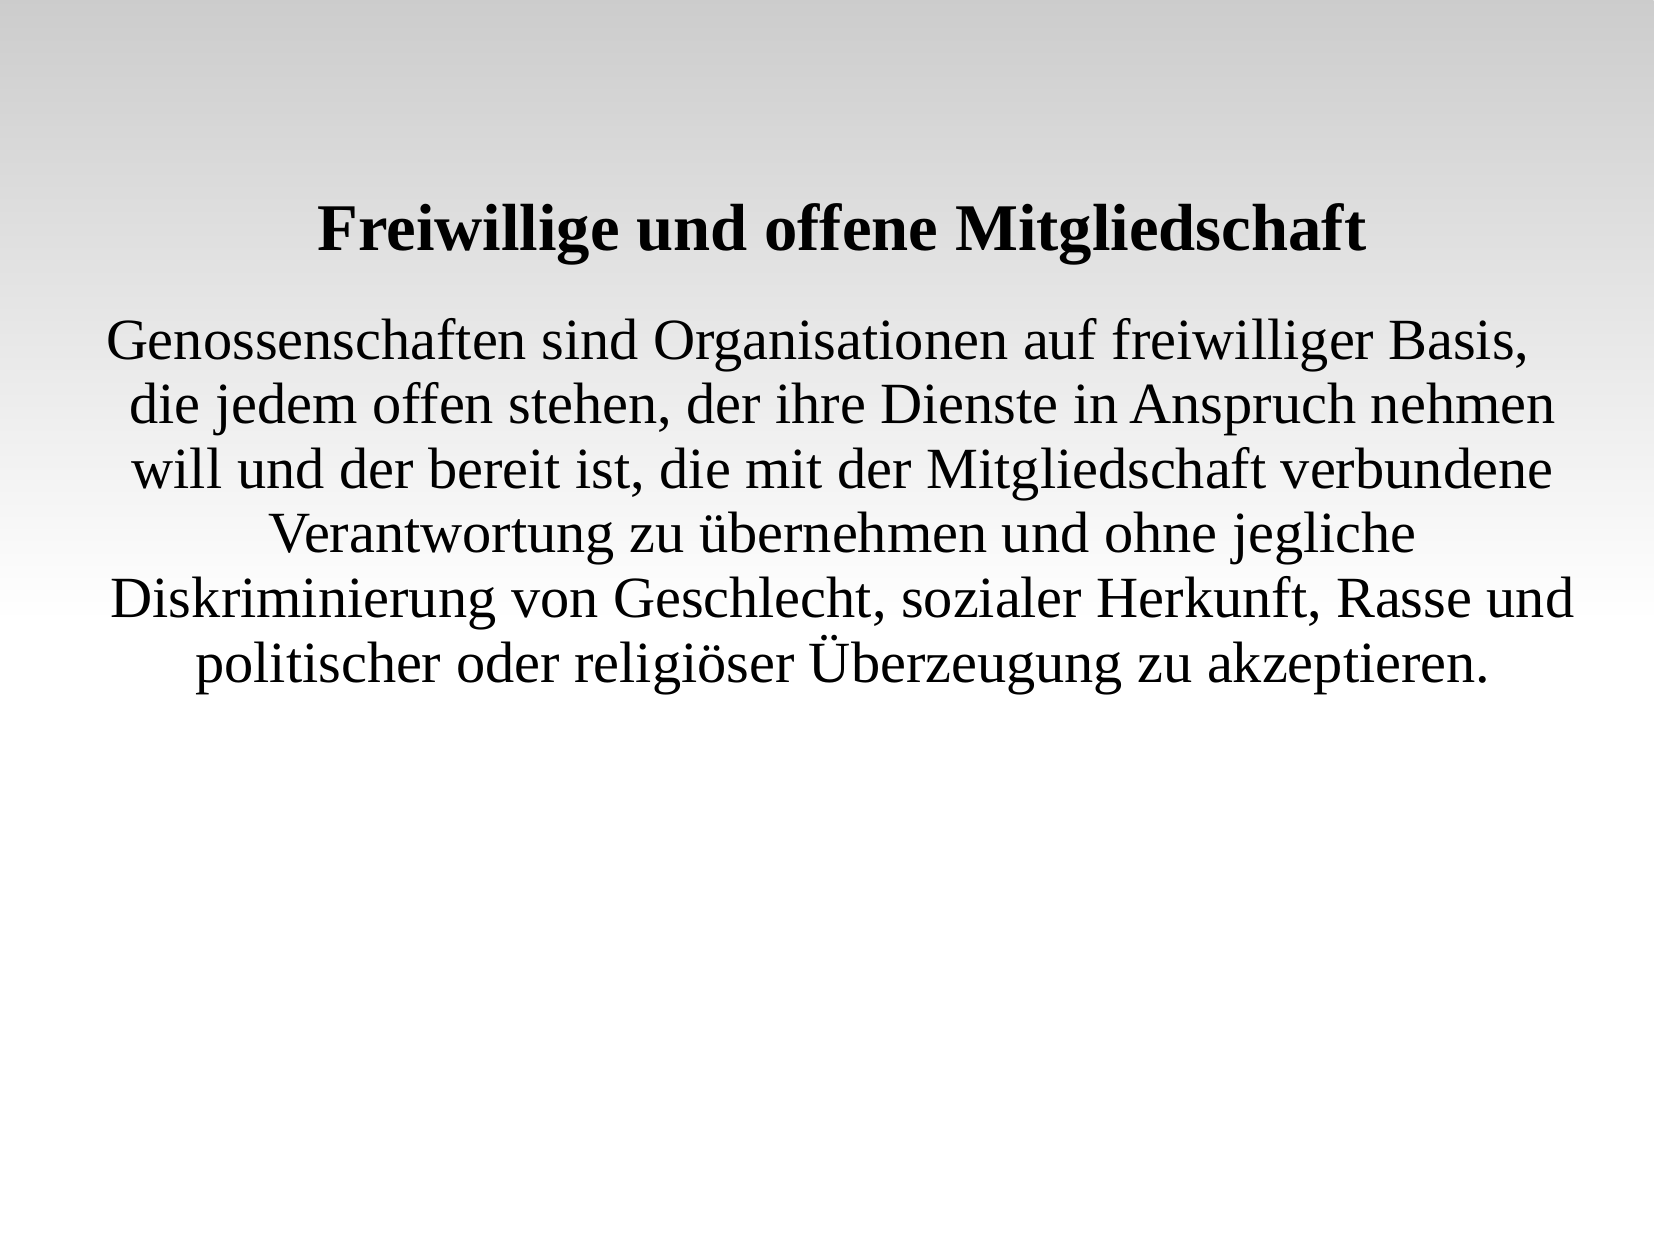

Freiwillige und offene Mitgliedschaft
Genossenschaften sind Organisationen auf freiwilliger Basis,
die jedem offen stehen, der ihre Dienste in Anspruch nehmen will und der bereit ist, die mit der Mitgliedschaft verbundene Verantwortung zu übernehmen und ohne jegliche Diskriminierung von Geschlecht, sozialer Herkunft, Rasse und politischer oder religiöser Überzeugung zu akzeptieren.